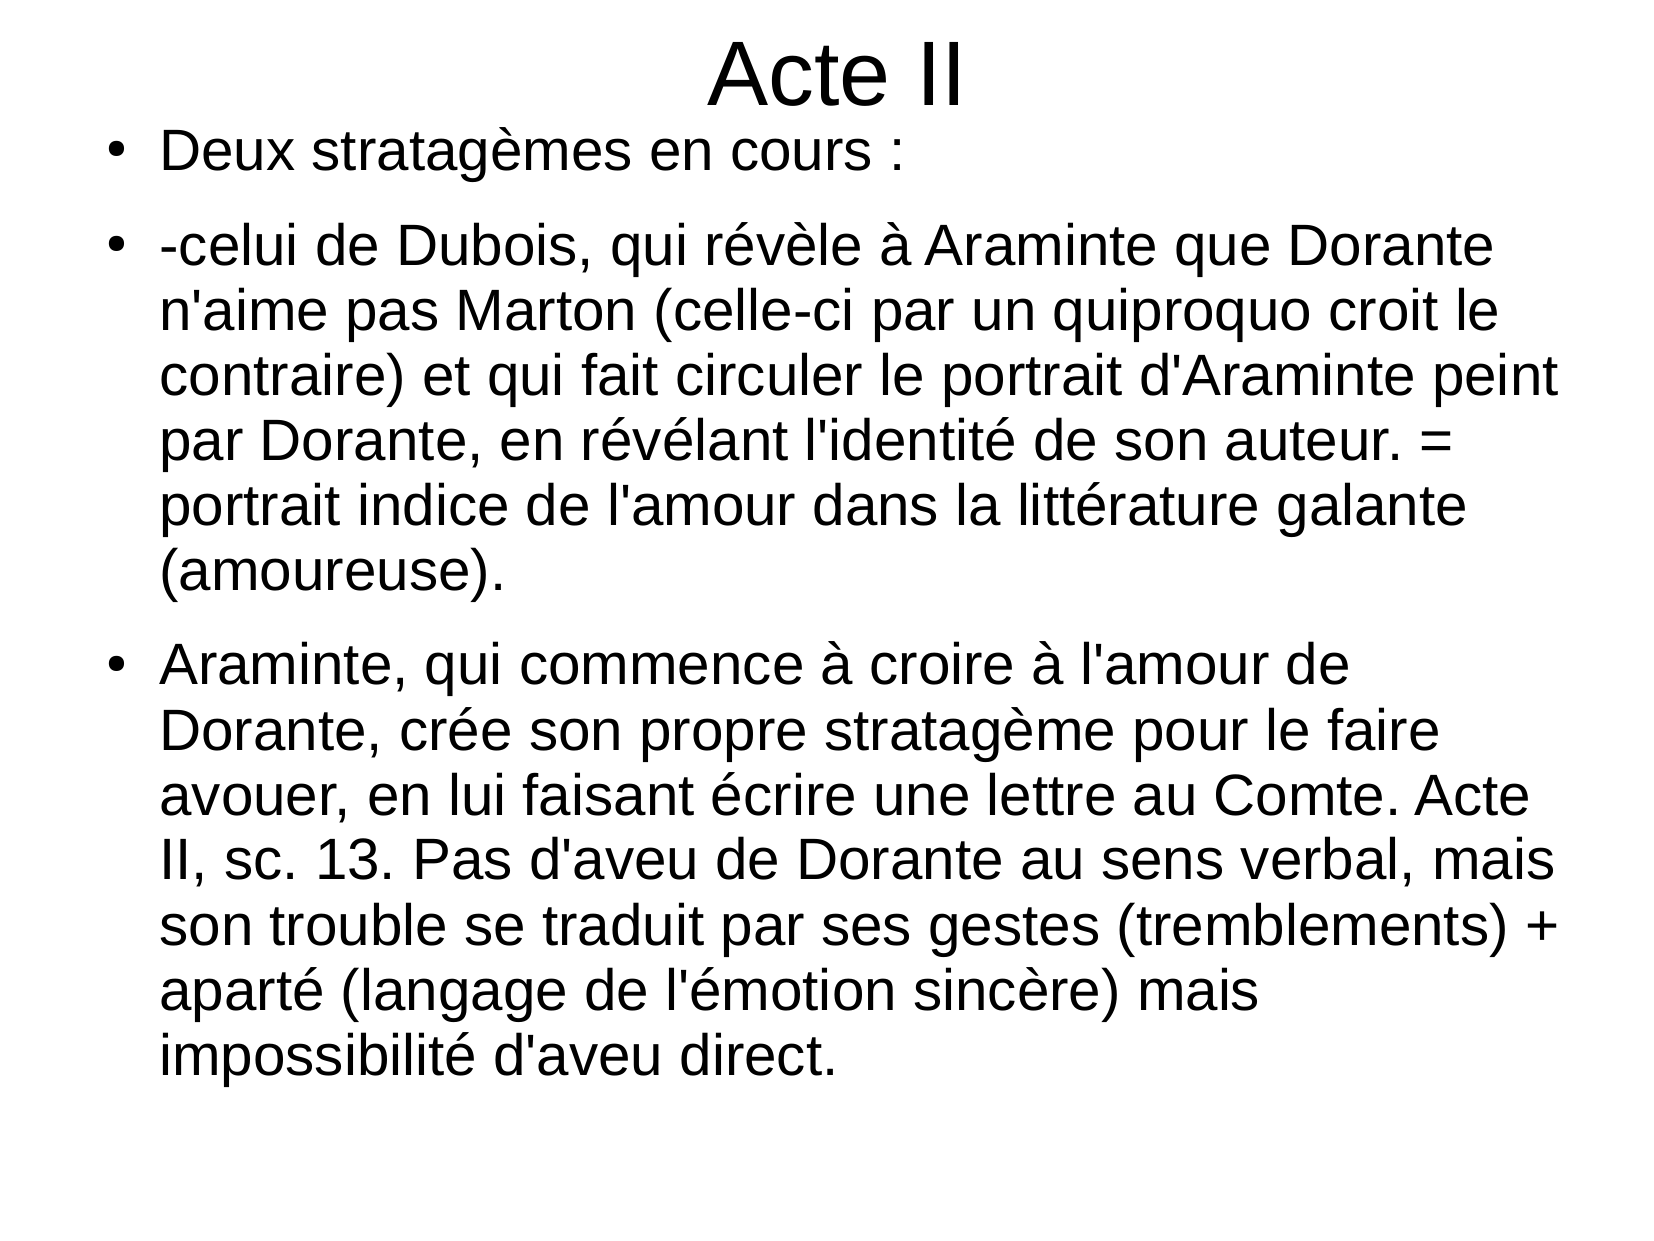

# Acte II
Deux stratagèmes en cours :
-celui de Dubois, qui révèle à Araminte que Dorante n'aime pas Marton (celle-ci par un quiproquo croit le contraire) et qui fait circuler le portrait d'Araminte peint par Dorante, en révélant l'identité de son auteur. = portrait indice de l'amour dans la littérature galante (amoureuse).
Araminte, qui commence à croire à l'amour de Dorante, crée son propre stratagème pour le faire avouer, en lui faisant écrire une lettre au Comte. Acte II, sc. 13. Pas d'aveu de Dorante au sens verbal, mais son trouble se traduit par ses gestes (tremblements) + aparté (langage de l'émotion sincère) mais impossibilité d'aveu direct.